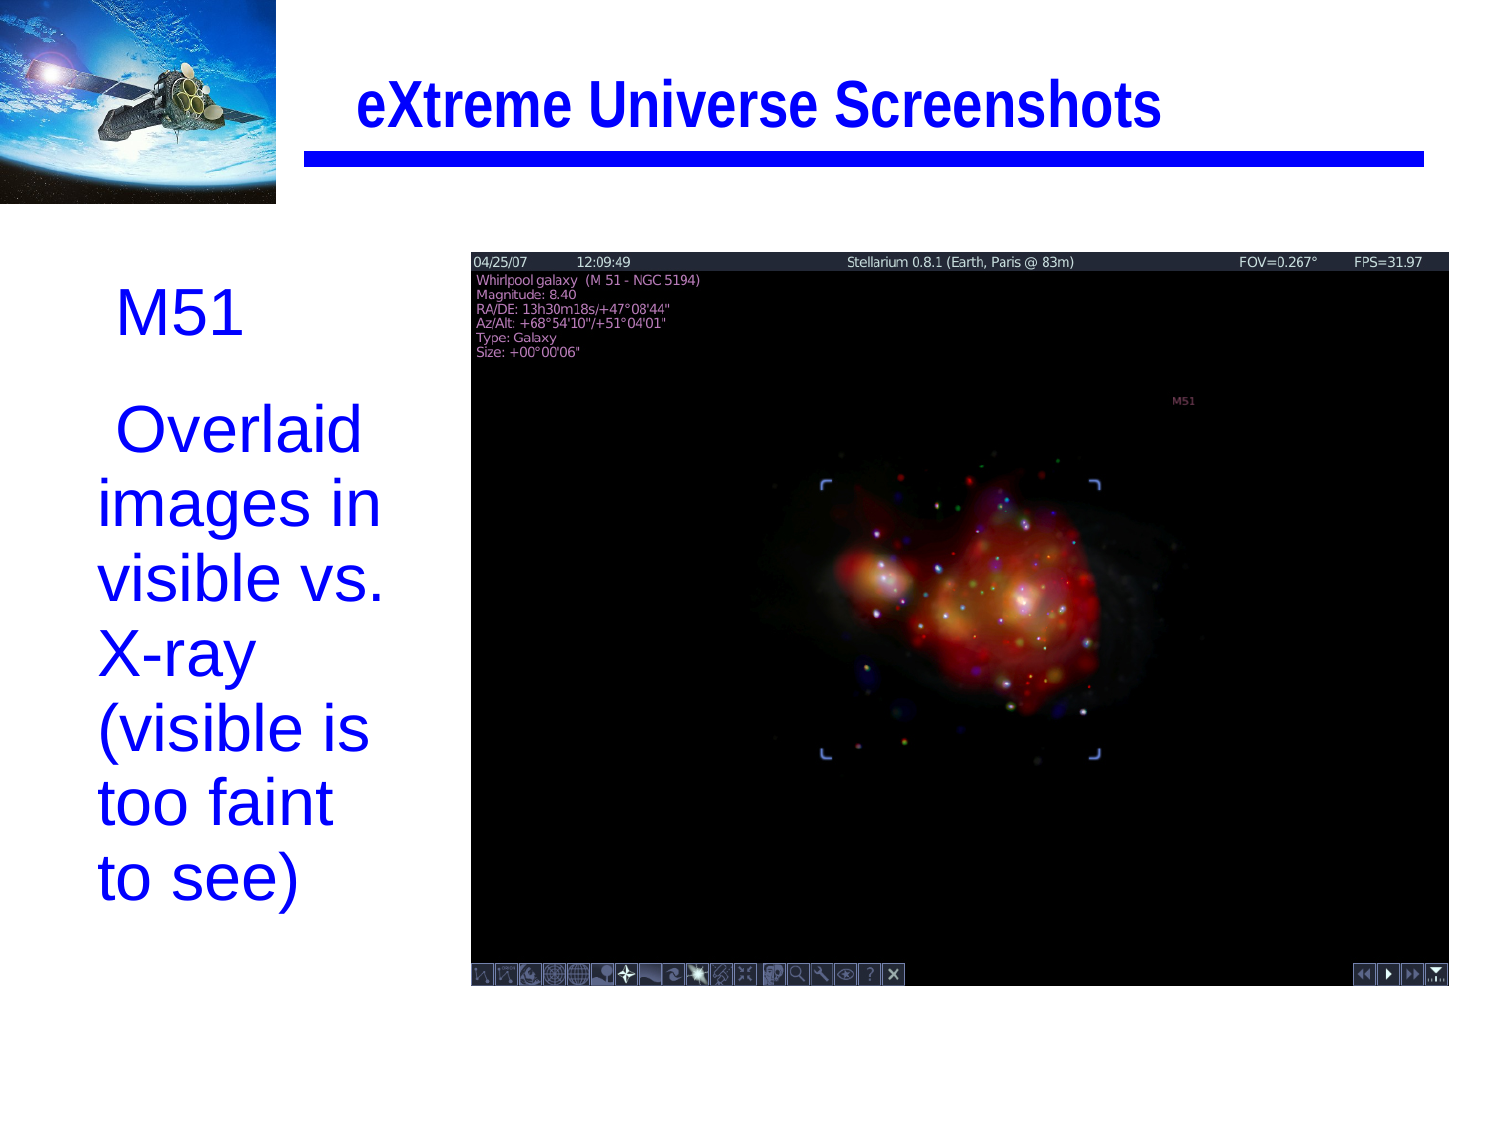

# eXtreme Universe Screenshots
 M51
 Overlaid images in visible vs. X-ray (visible is too faint to see)